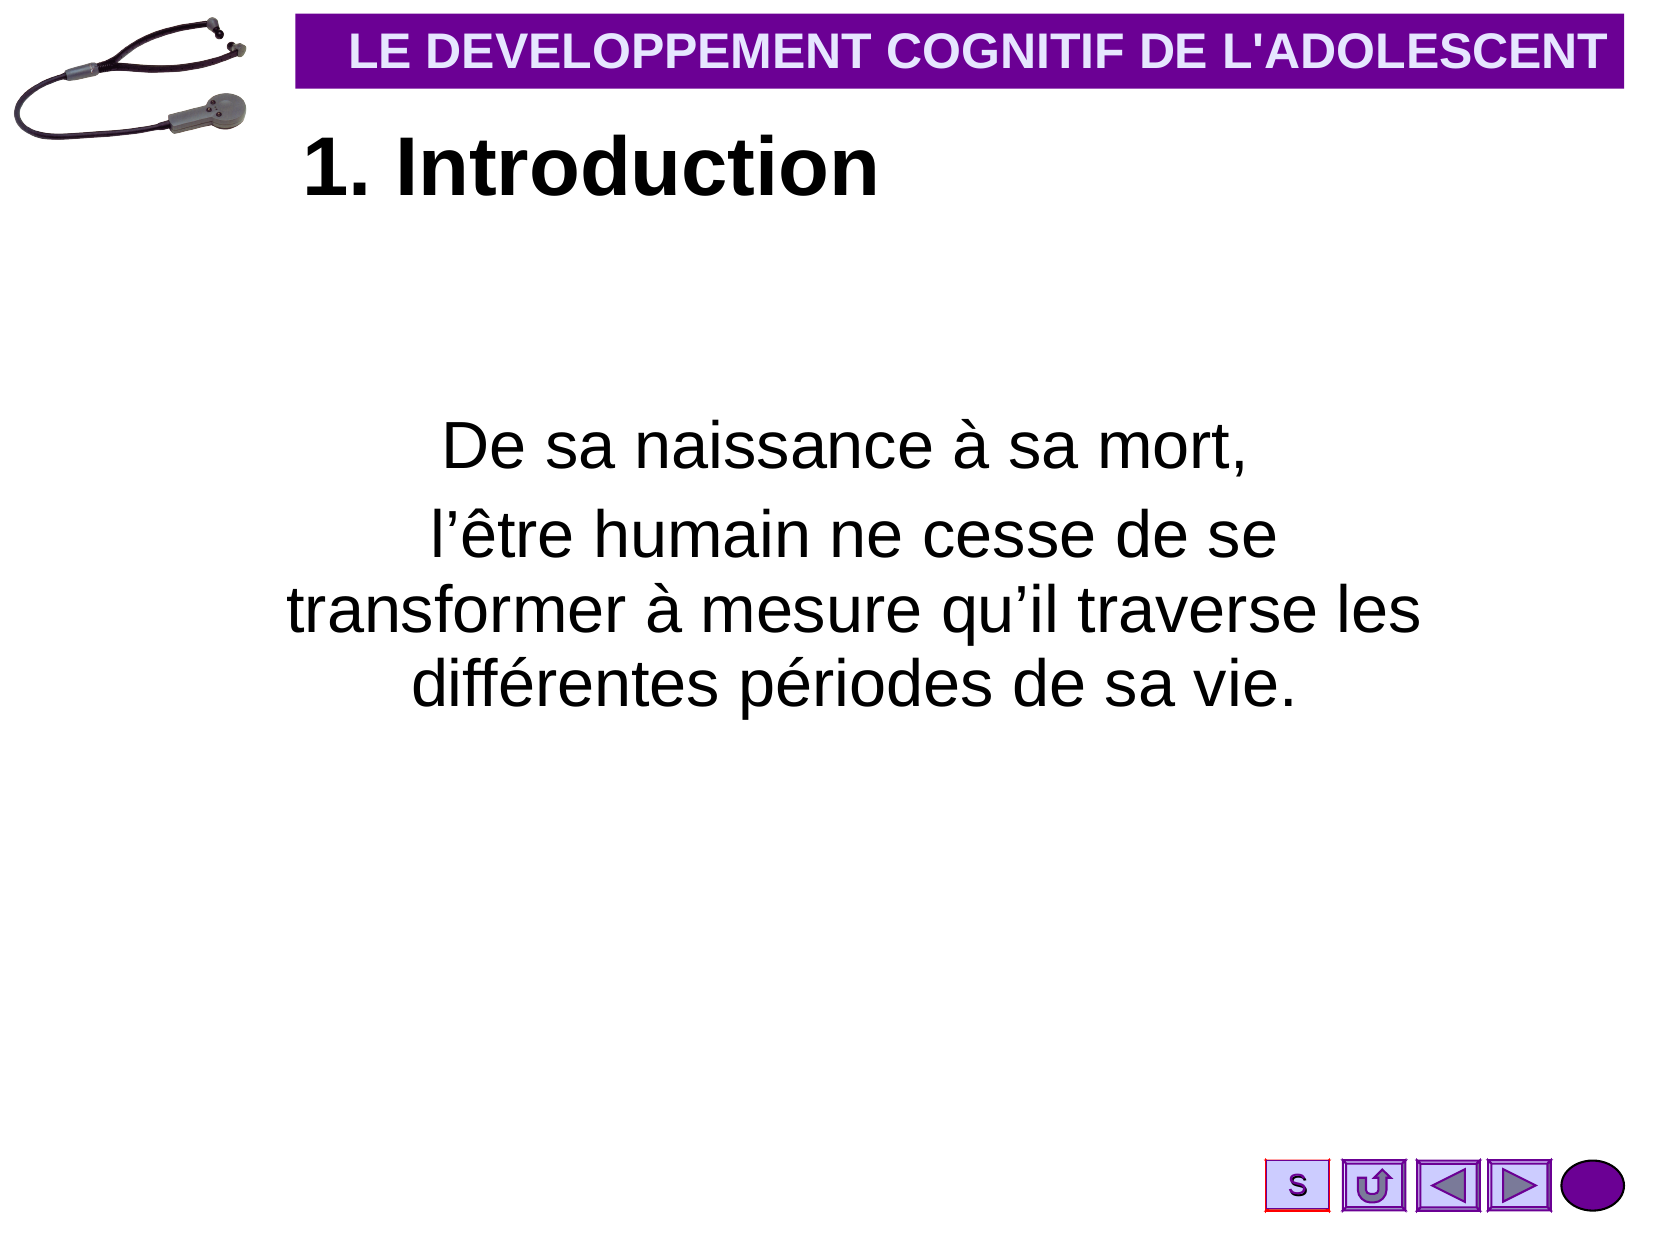

LE DEVELOPPEMENT COGNITIF DE L'ADOLESCENT
1. Introduction
# De sa naissance à sa mort,
l’être humain ne cesse de se transformer à mesure qu’il traverse les différentes périodes de sa vie.